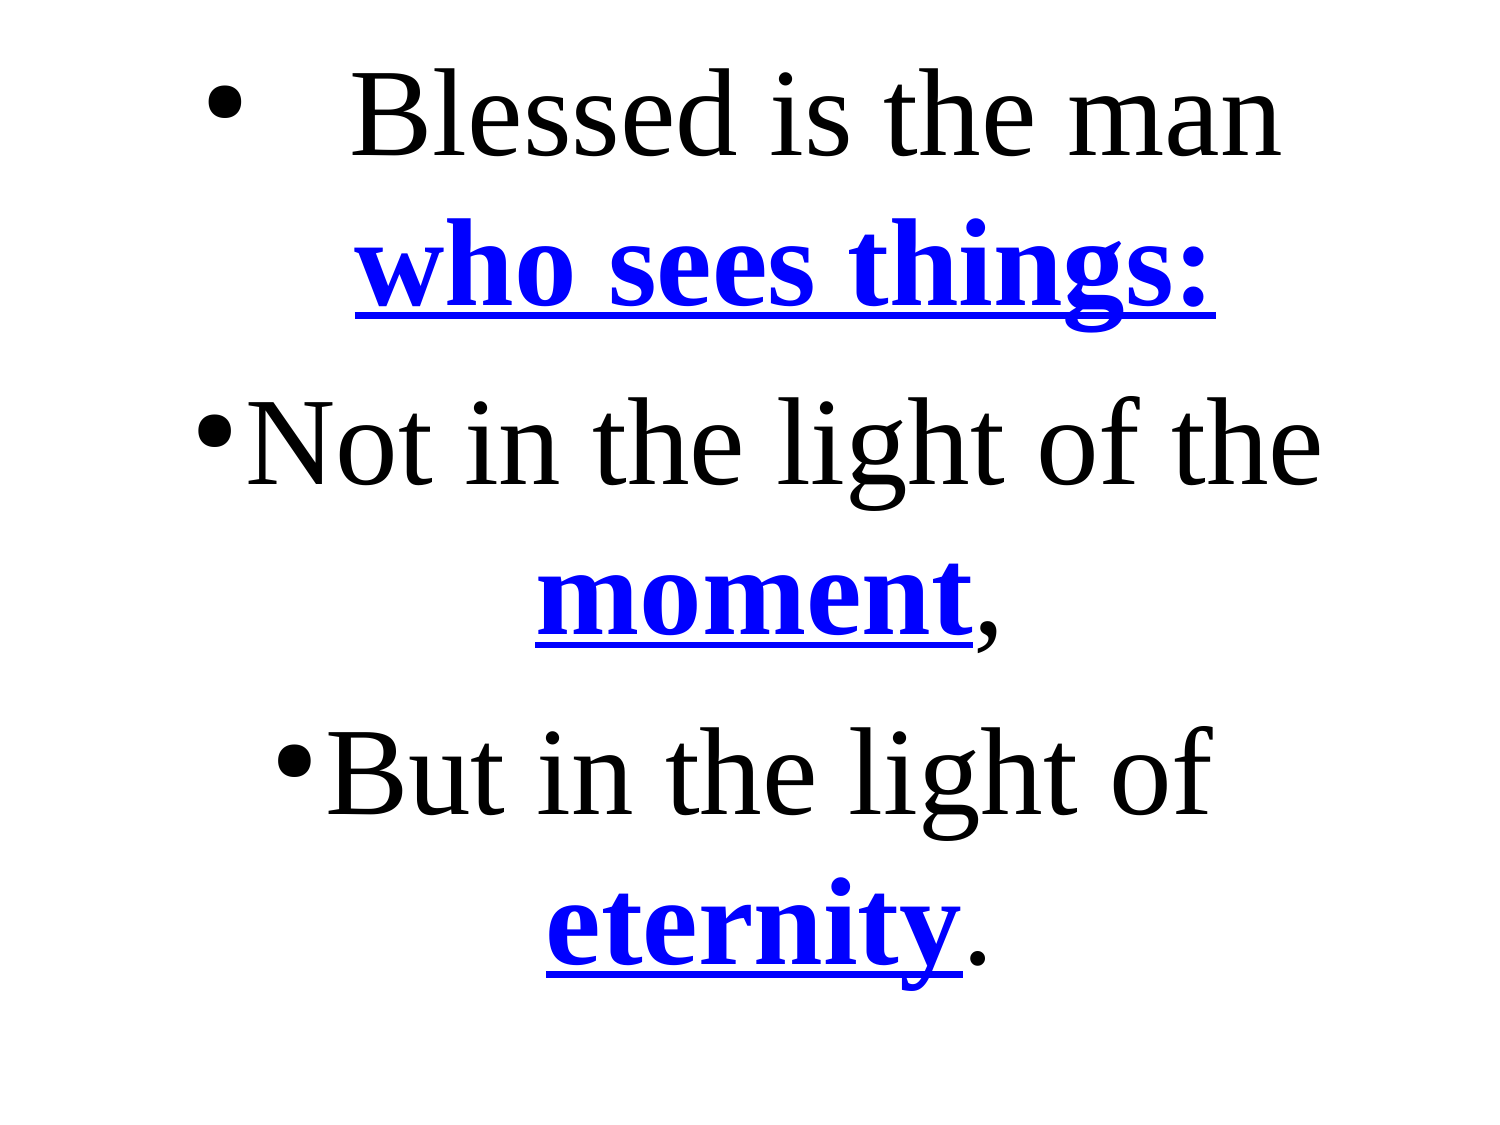

# Blessed is the man who sees things:
Not in the light of the moment,
But in the light of
eternity.